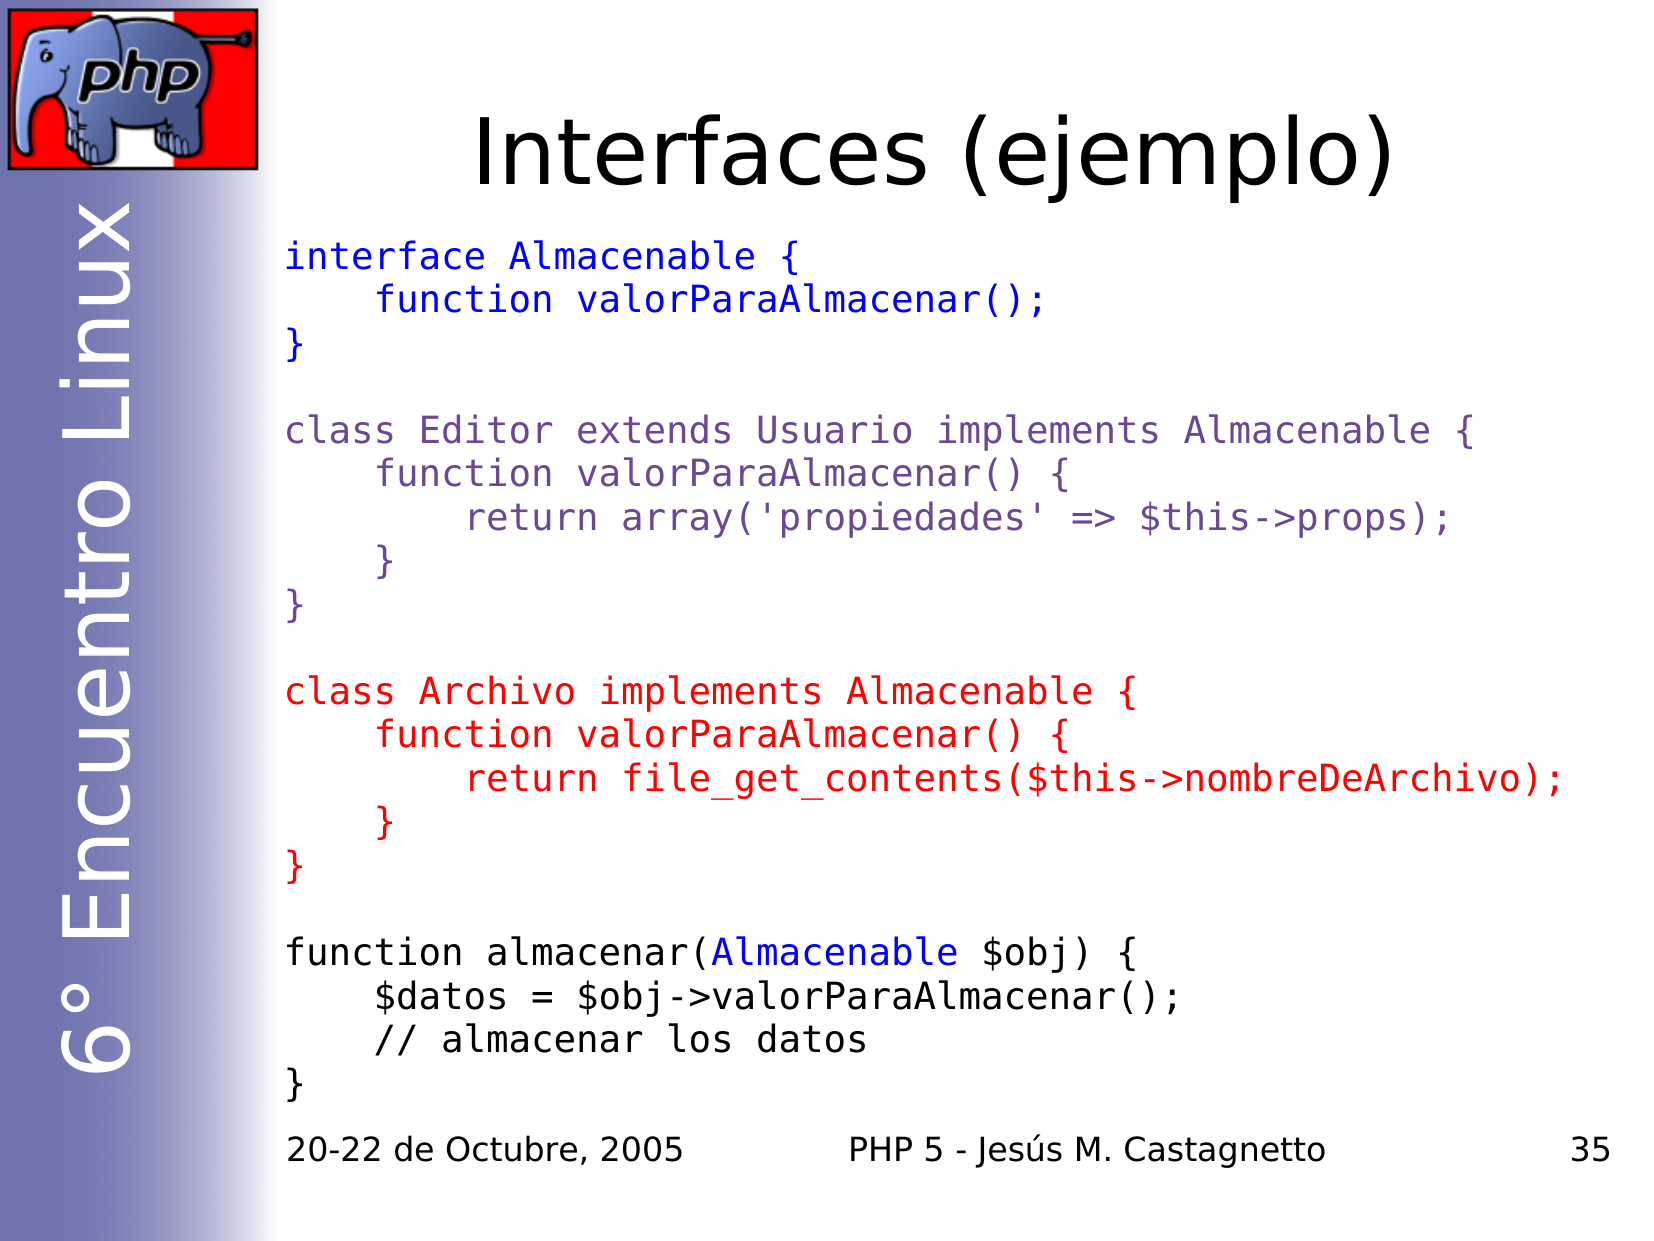

# Interfaces (ejemplo)
interface Almacenable {
 function valorParaAlmacenar();
}
class Editor extends Usuario implements Almacenable {
 function valorParaAlmacenar() {
 return array('propiedades' => $this->props);
 }
}
class Archivo implements Almacenable {
 function valorParaAlmacenar() {
 return file_get_contents($this->nombreDeArchivo);
 }
}
function almacenar(Almacenable $obj) {
 $datos = $obj->valorParaAlmacenar();
 // almacenar los datos
}
20-22 de Octubre, 2005
PHP 5 - Jesús M. Castagnetto
35